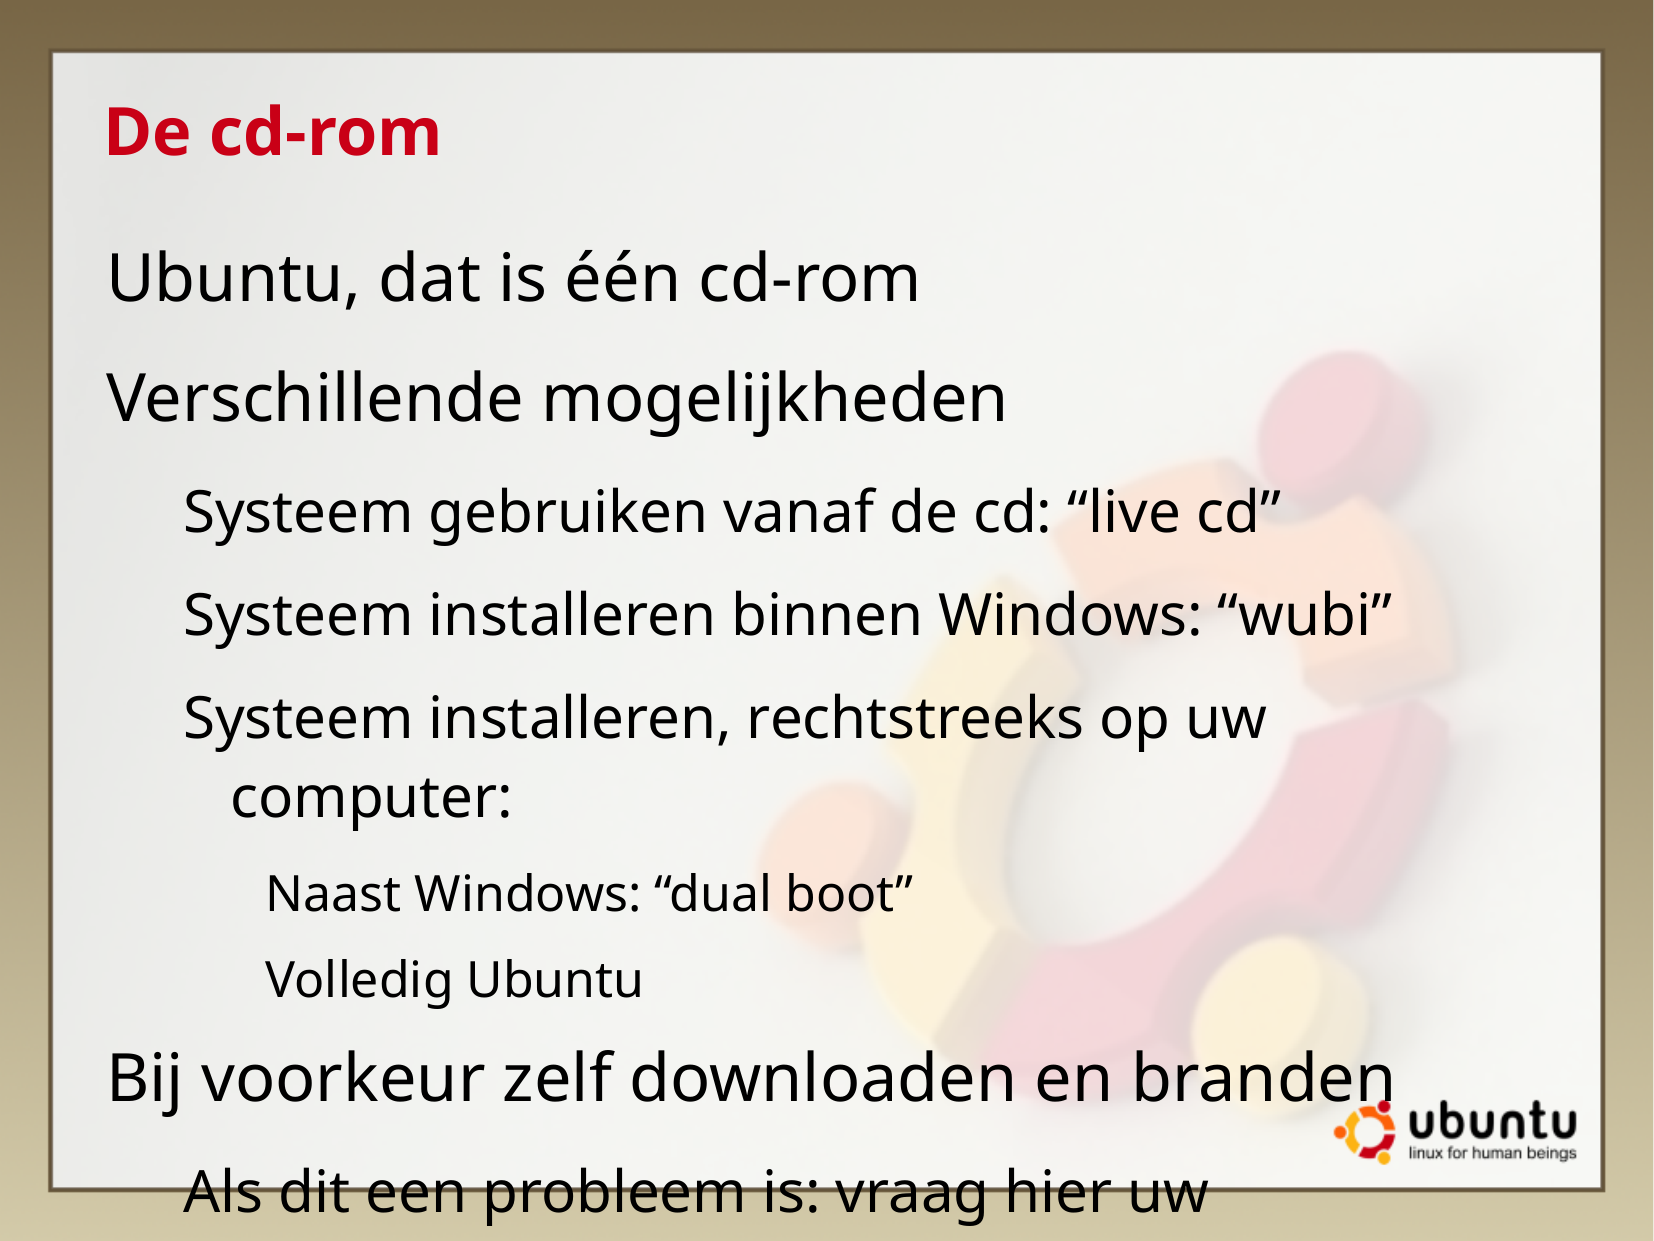

De cd-rom
# Ubuntu, dat is één cd-rom
Verschillende mogelijkheden
Systeem gebruiken vanaf de cd: “live cd”
Systeem installeren binnen Windows: “wubi”
Systeem installeren, rechtstreeks op uw computer:
Naast Windows: “dual boot”
Volledig Ubuntu
Bij voorkeur zelf downloaden en branden
Als dit een probleem is: vraag hier uw exemplaar.